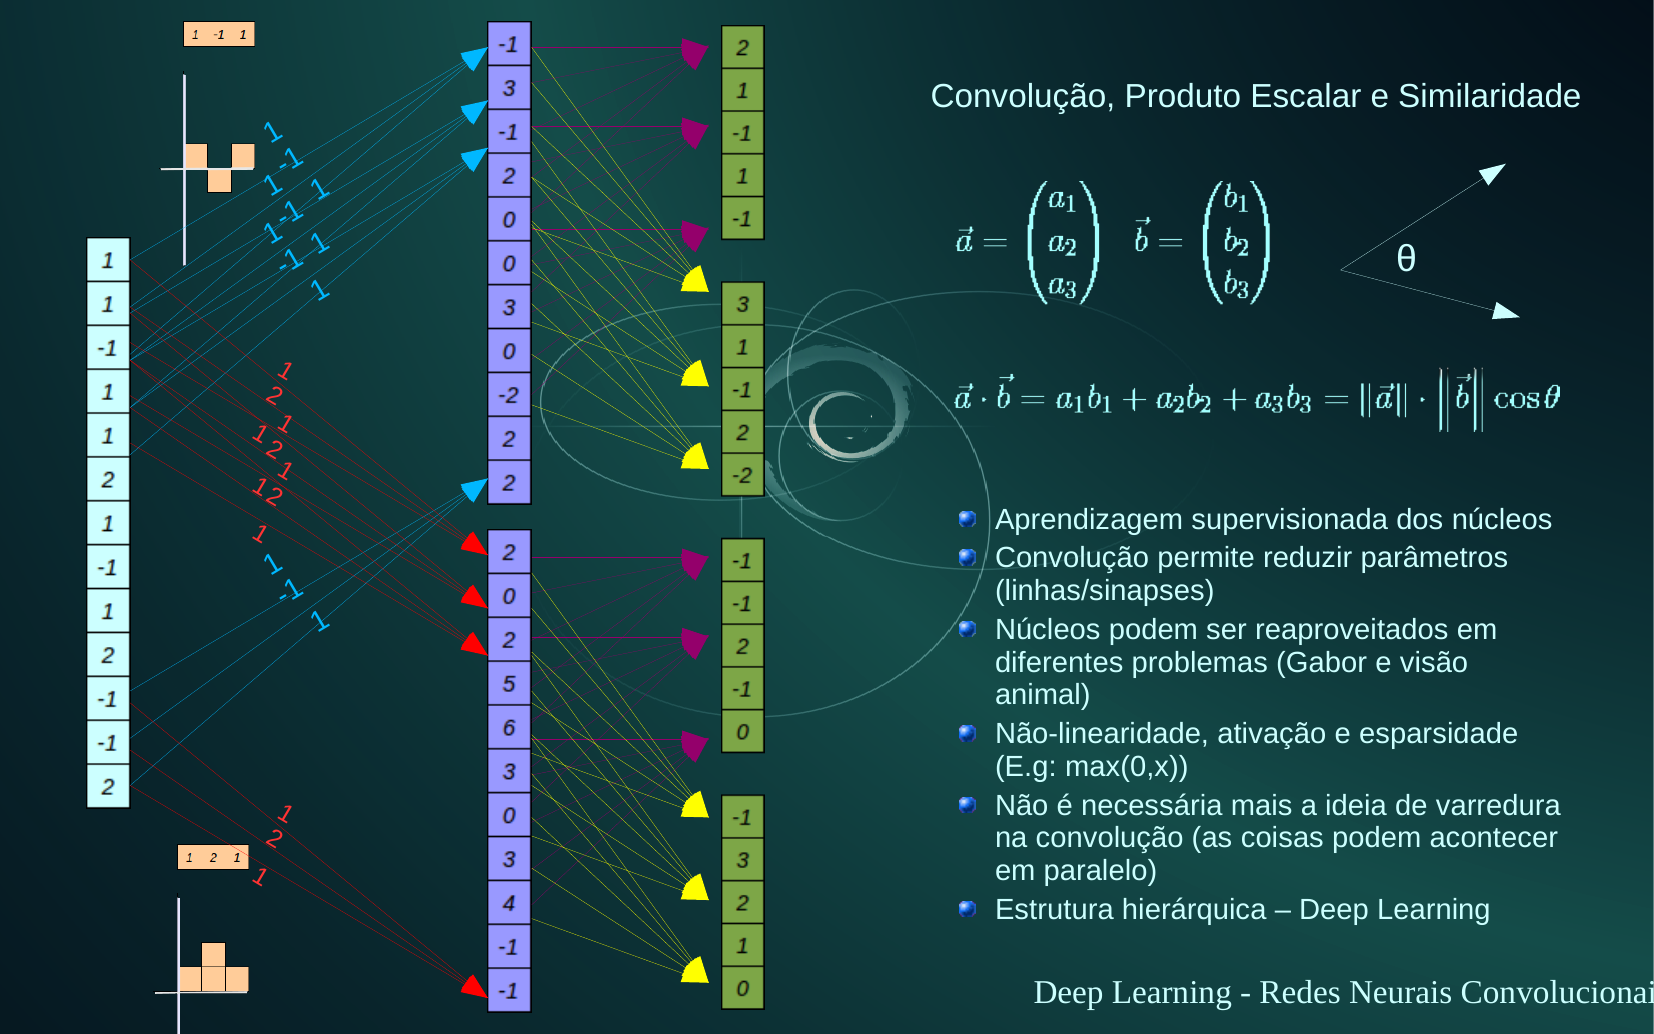

1
-1
1
1
-1
1
1
-1
1
Convolução, Produto Escalar e Similaridade
θ
 1
 2
 1
 1
 2
 1
 1
 2
 1
1
-1
1
Aprendizagem supervisionada dos núcleos
Convolução permite reduzir parâmetros (linhas/sinapses)
Núcleos podem ser reaproveitados em diferentes problemas (Gabor e visão animal)
Não-linearidade, ativação e esparsidade (E.g: max(0,x))
Não é necessária mais a ideia de varredura na convolução (as coisas podem acontecer em paralelo)
Estrutura hierárquica – Deep Learning
 1
 2
 1